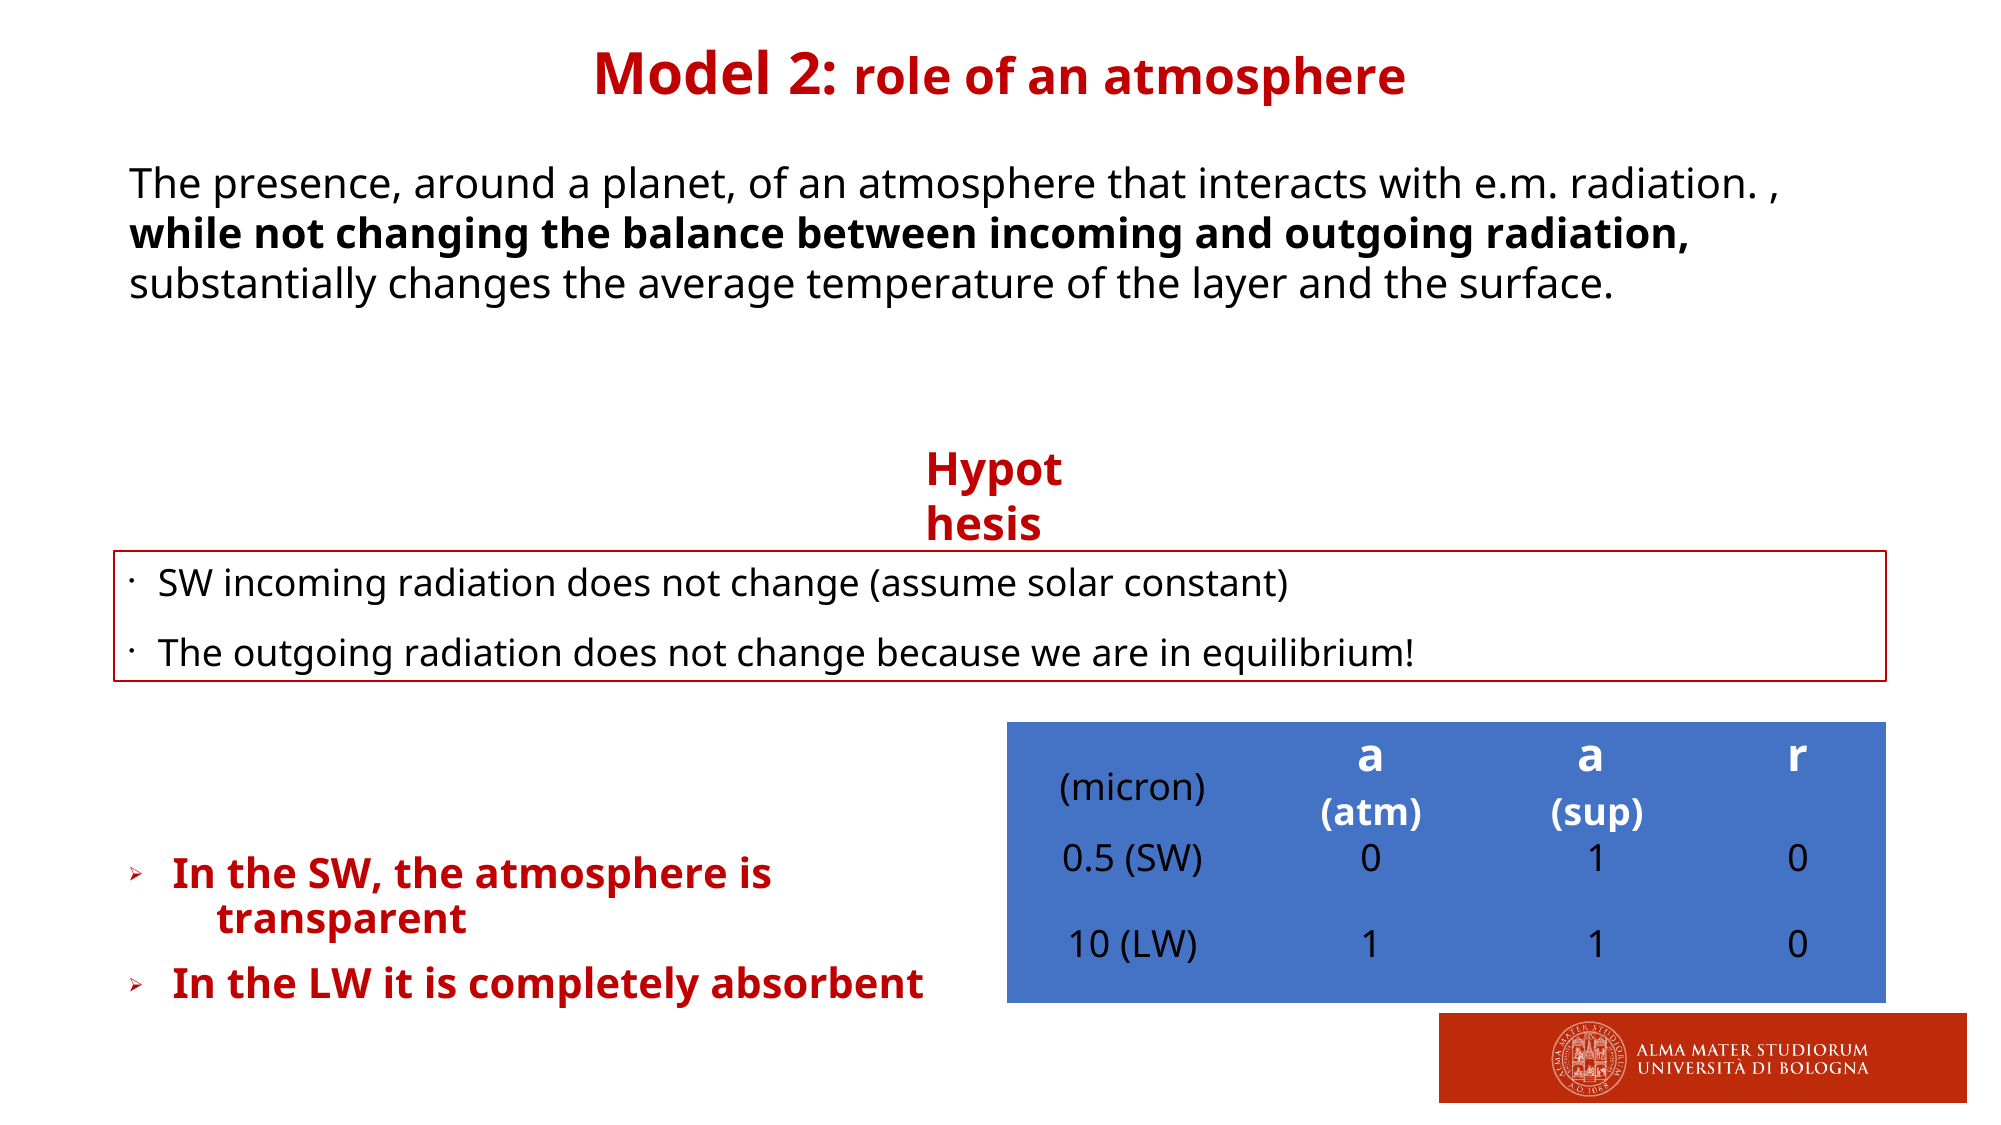

Model 2: role of an atmosphere
# The presence, around a planet, of an atmosphere that interacts with e.m. radiation. , while not changing the balance between incoming and outgoing radiation, substantially changes the average temperature of the layer and the surface.
Hypothesis
SW incoming radiation does not change (assume solar constant)
The outgoing radiation does not change because we are in equilibrium!
| (micron) | a (atm) | a (sup) | r |
| --- | --- | --- | --- |
| 0.5 (SW) | 0 | 1 | 0 |
| 10 (LW) | 1 | 1 | 0 |
In the SW, the atmosphere is transparent
In the LW it is completely absorbent